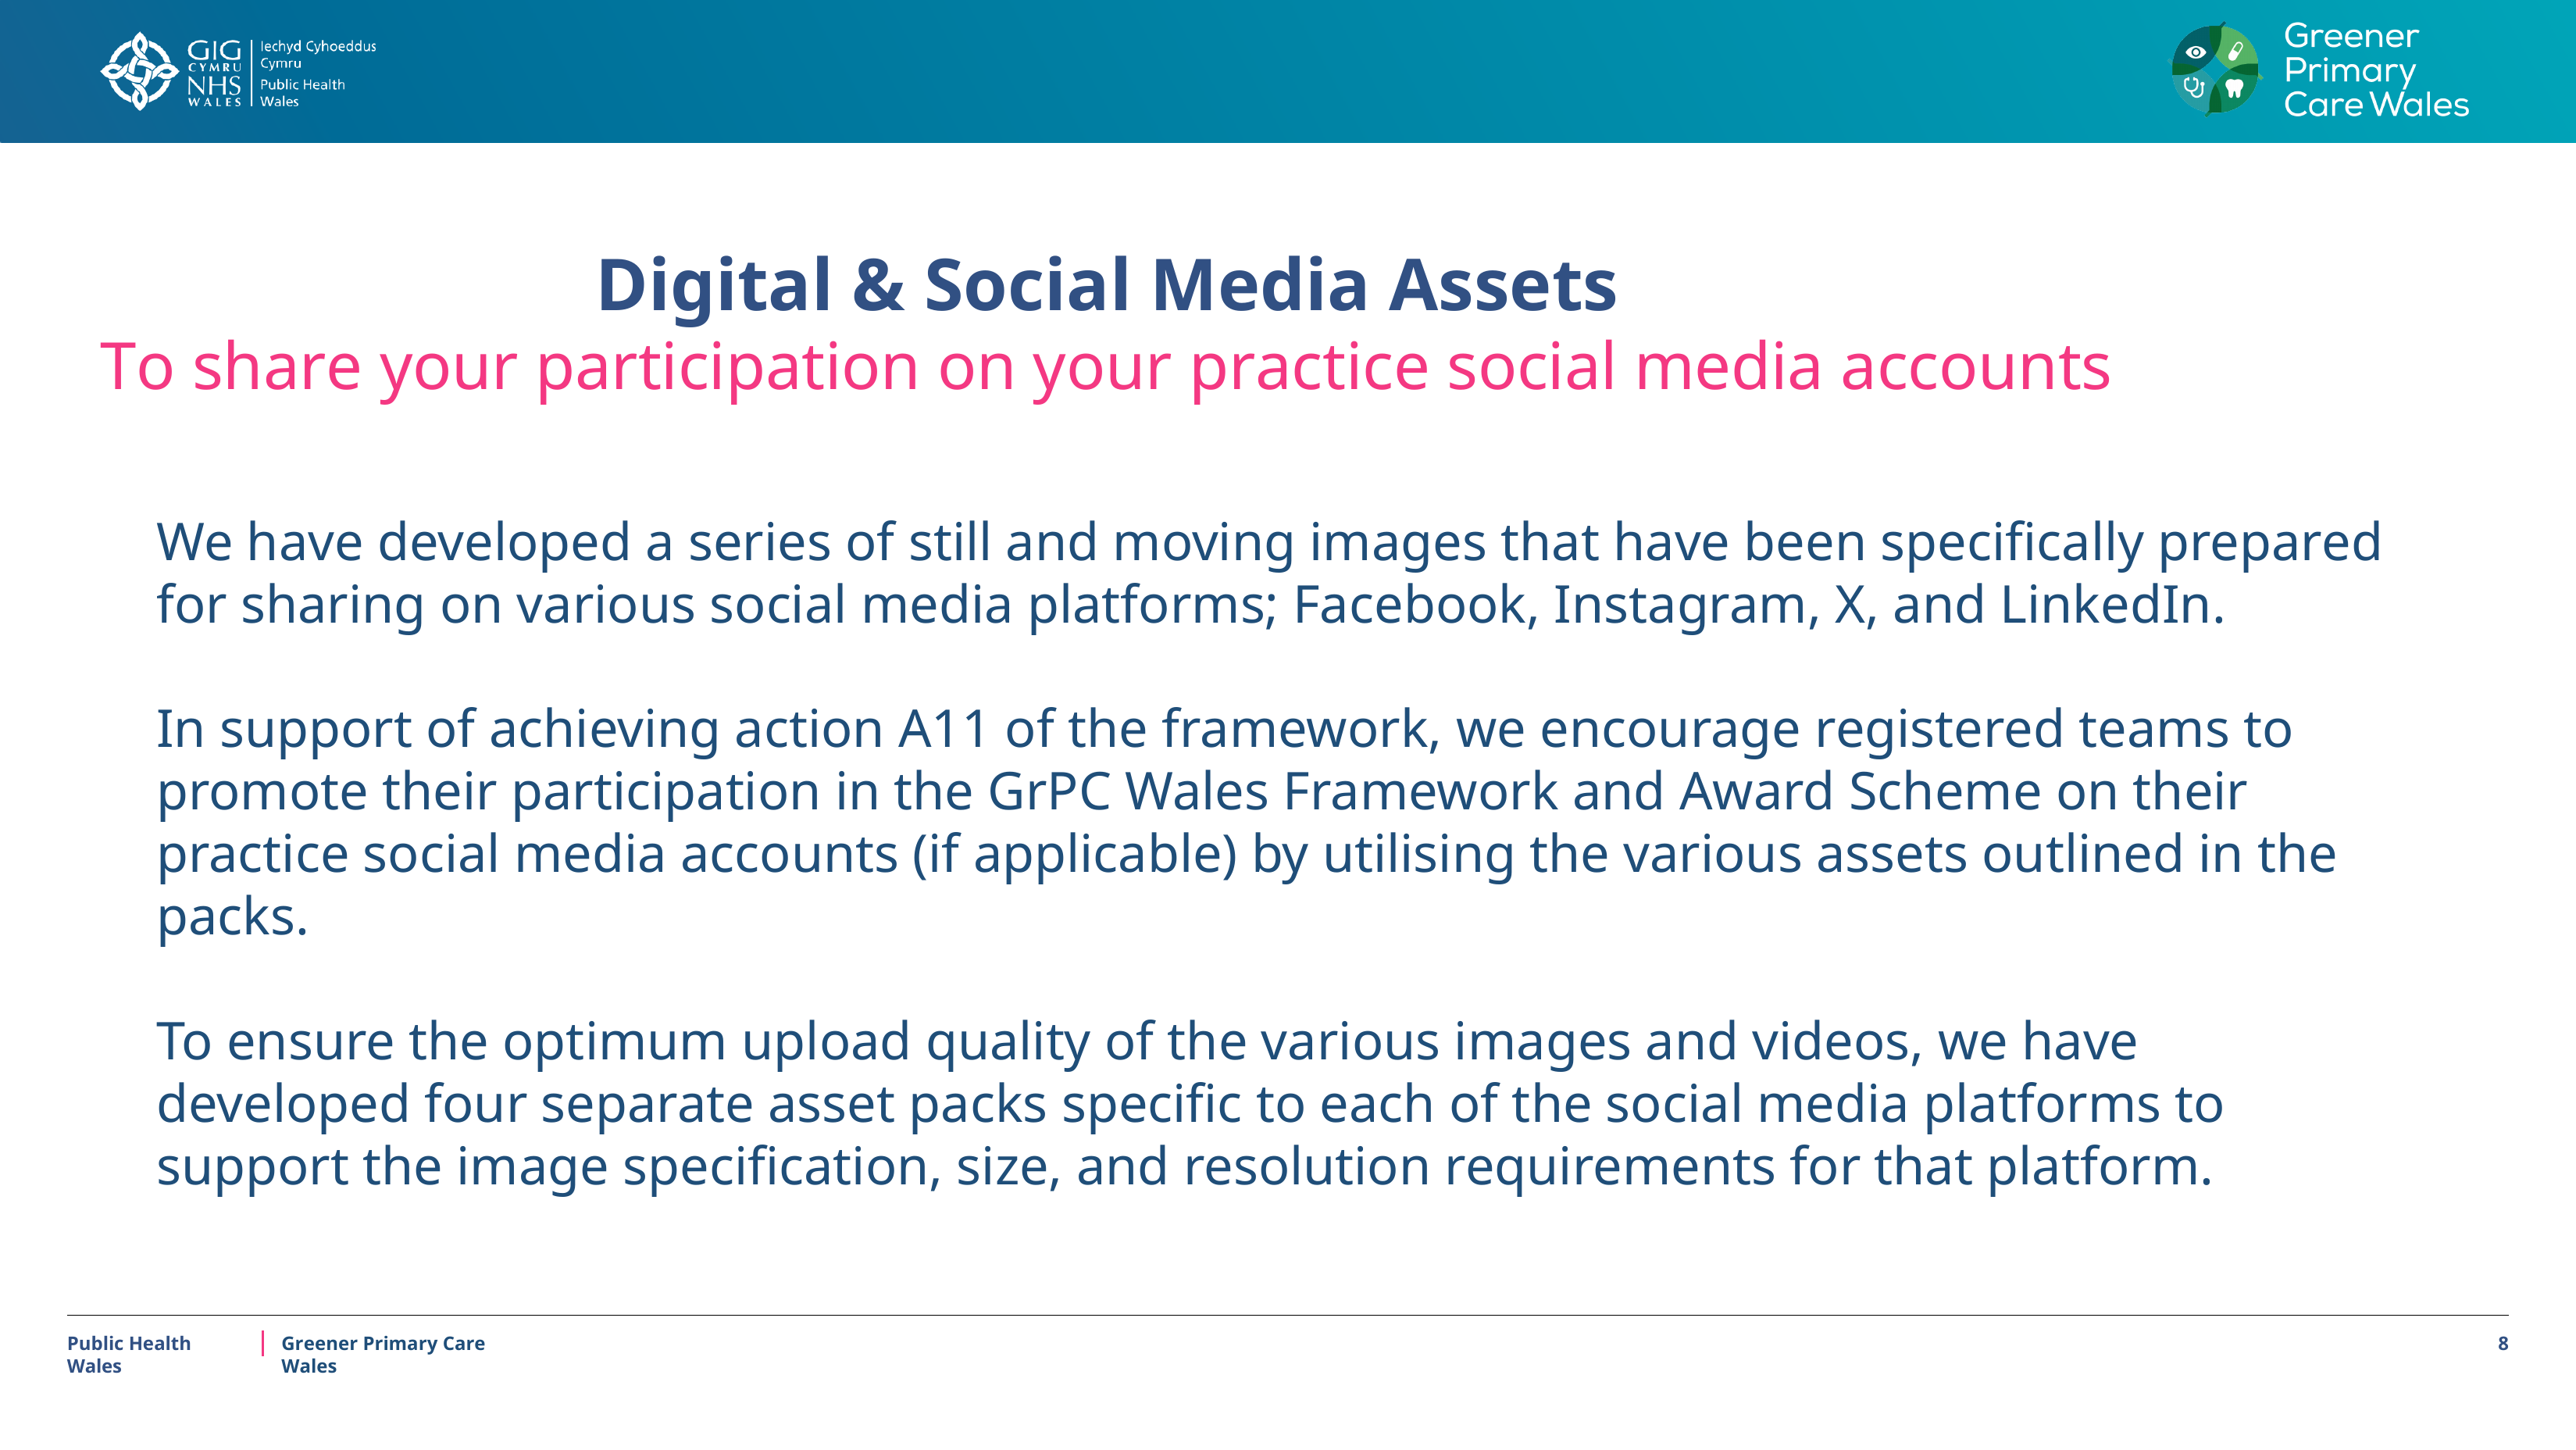

# Digital & Social Media Assets To share your participation on your practice social media accounts
We have developed a series of still and moving images that have been specifically prepared for sharing on various social media platforms; Facebook, Instagram, X, and LinkedIn.
In support of achieving action A11 of the framework, we encourage registered teams to promote their participation in the GrPC Wales Framework and Award Scheme on their practice social media accounts (if applicable) by utilising the various assets outlined in the packs.
To ensure the optimum upload quality of the various images and videos, we have developed four separate asset packs specific to each of the social media platforms to support the image specification, size, and resolution requirements for that platform.
Public Health Wales
Greener Primary Care Wales